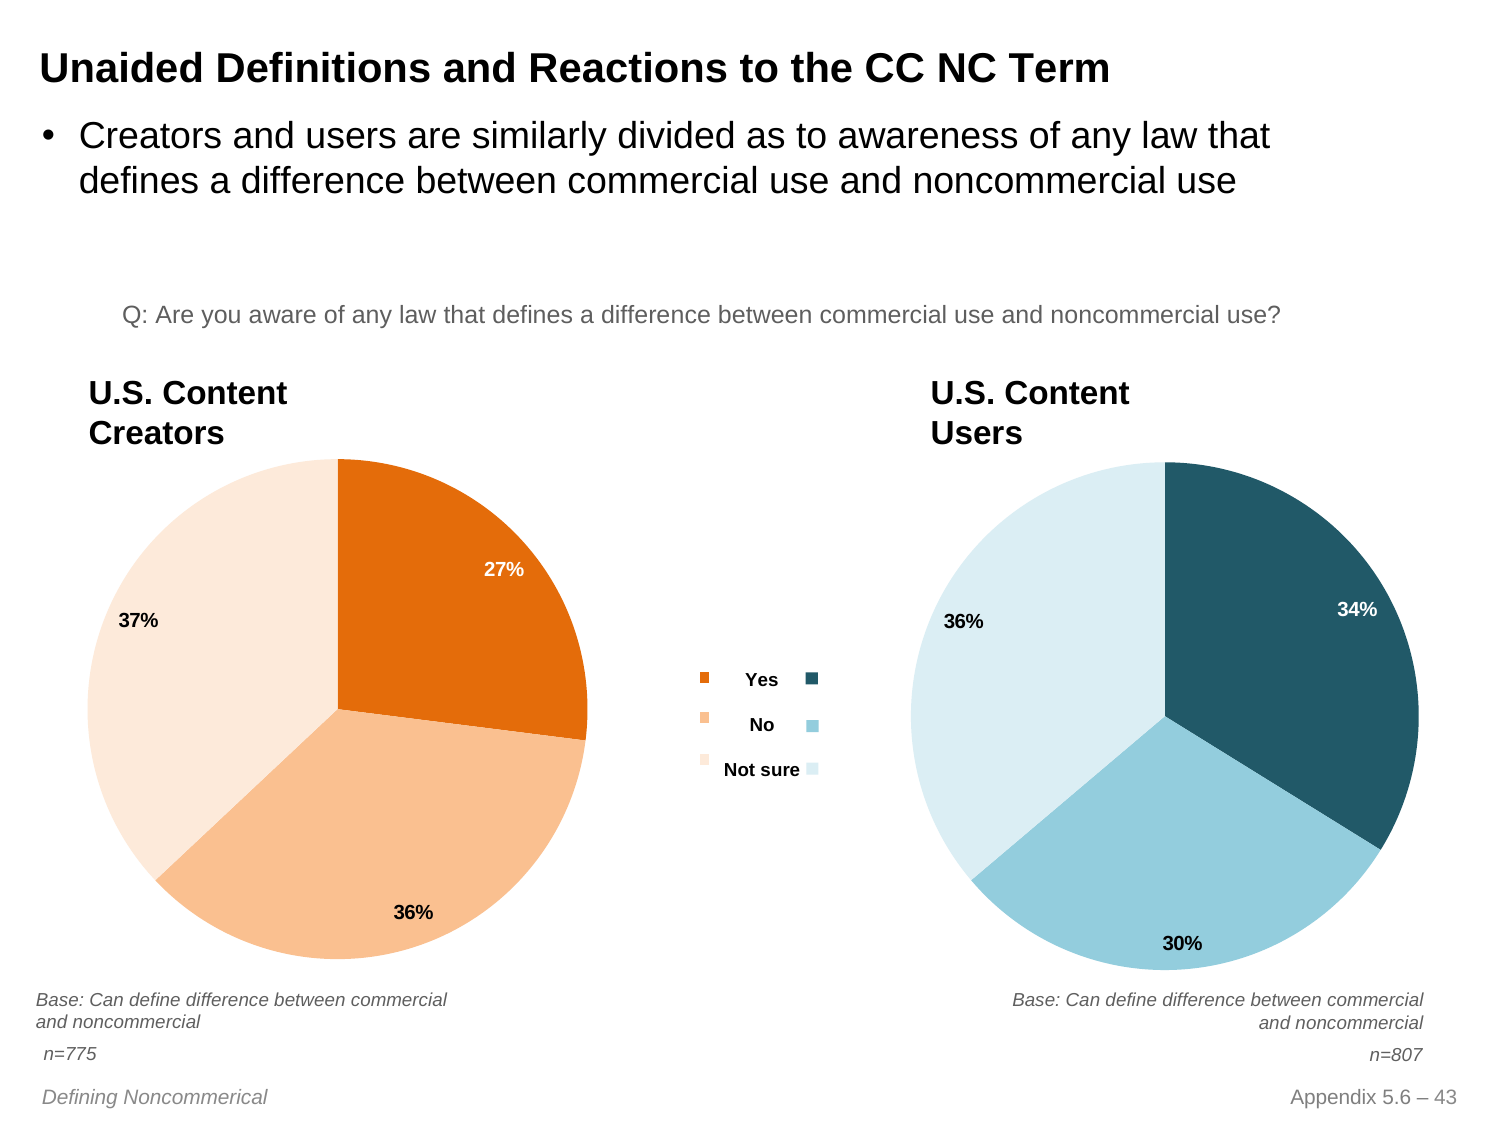

Unaided Definitions and Reactions to the CC NC Term
Creators and users are similarly divided as to awareness of any law that defines a difference between commercial use and noncommercial use
Q: Are you aware of any law that defines a difference between commercial use and noncommercial use?
U.S. Content Creators
U.S. Content Users
Yes
No
Not sure
Base: Can define difference between commercial and noncommercial
n=775
Base: Can define difference between commercial and noncommercial
n=807
Defining Noncommerical
Appendix 5.6 –